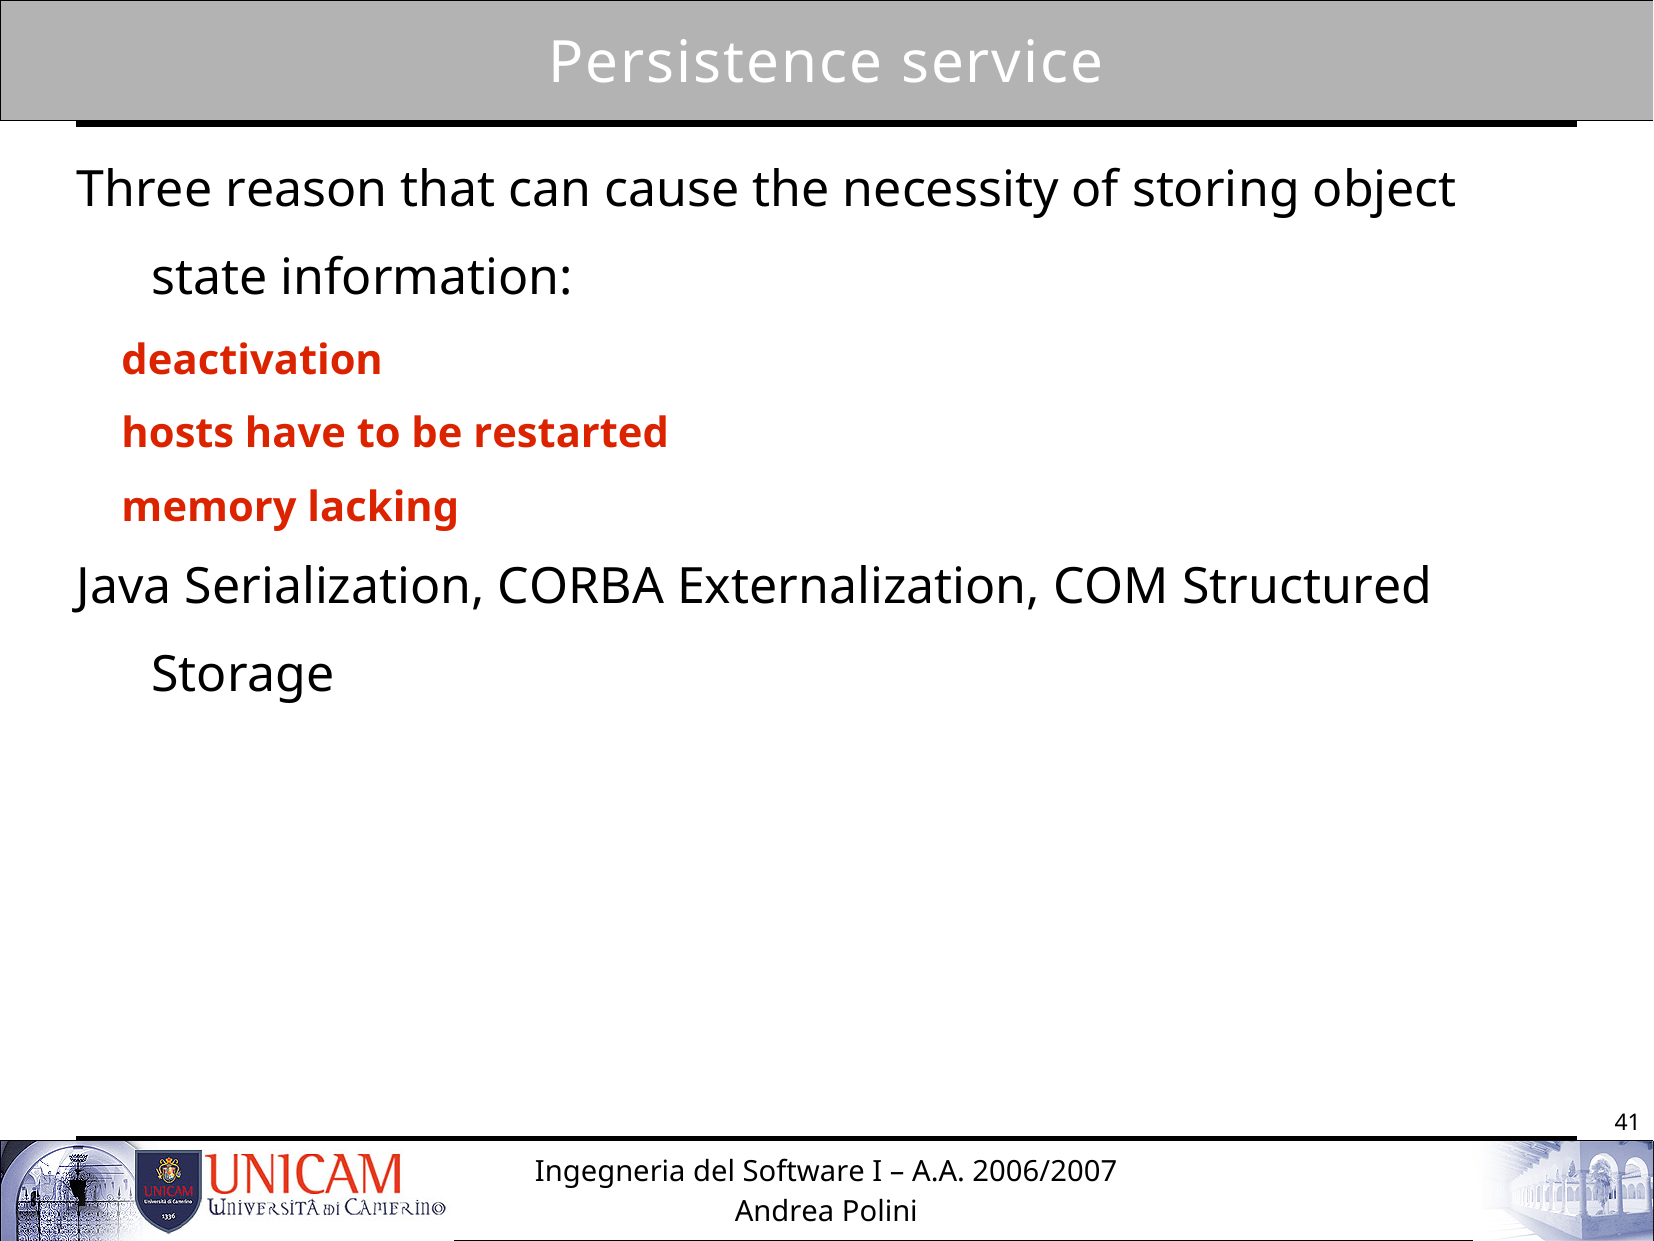

# Persistence service
Three reason that can cause the necessity of storing object state information:
deactivation
hosts have to be restarted
memory lacking
Java Serialization, CORBA Externalization, COM Structured Storage
41